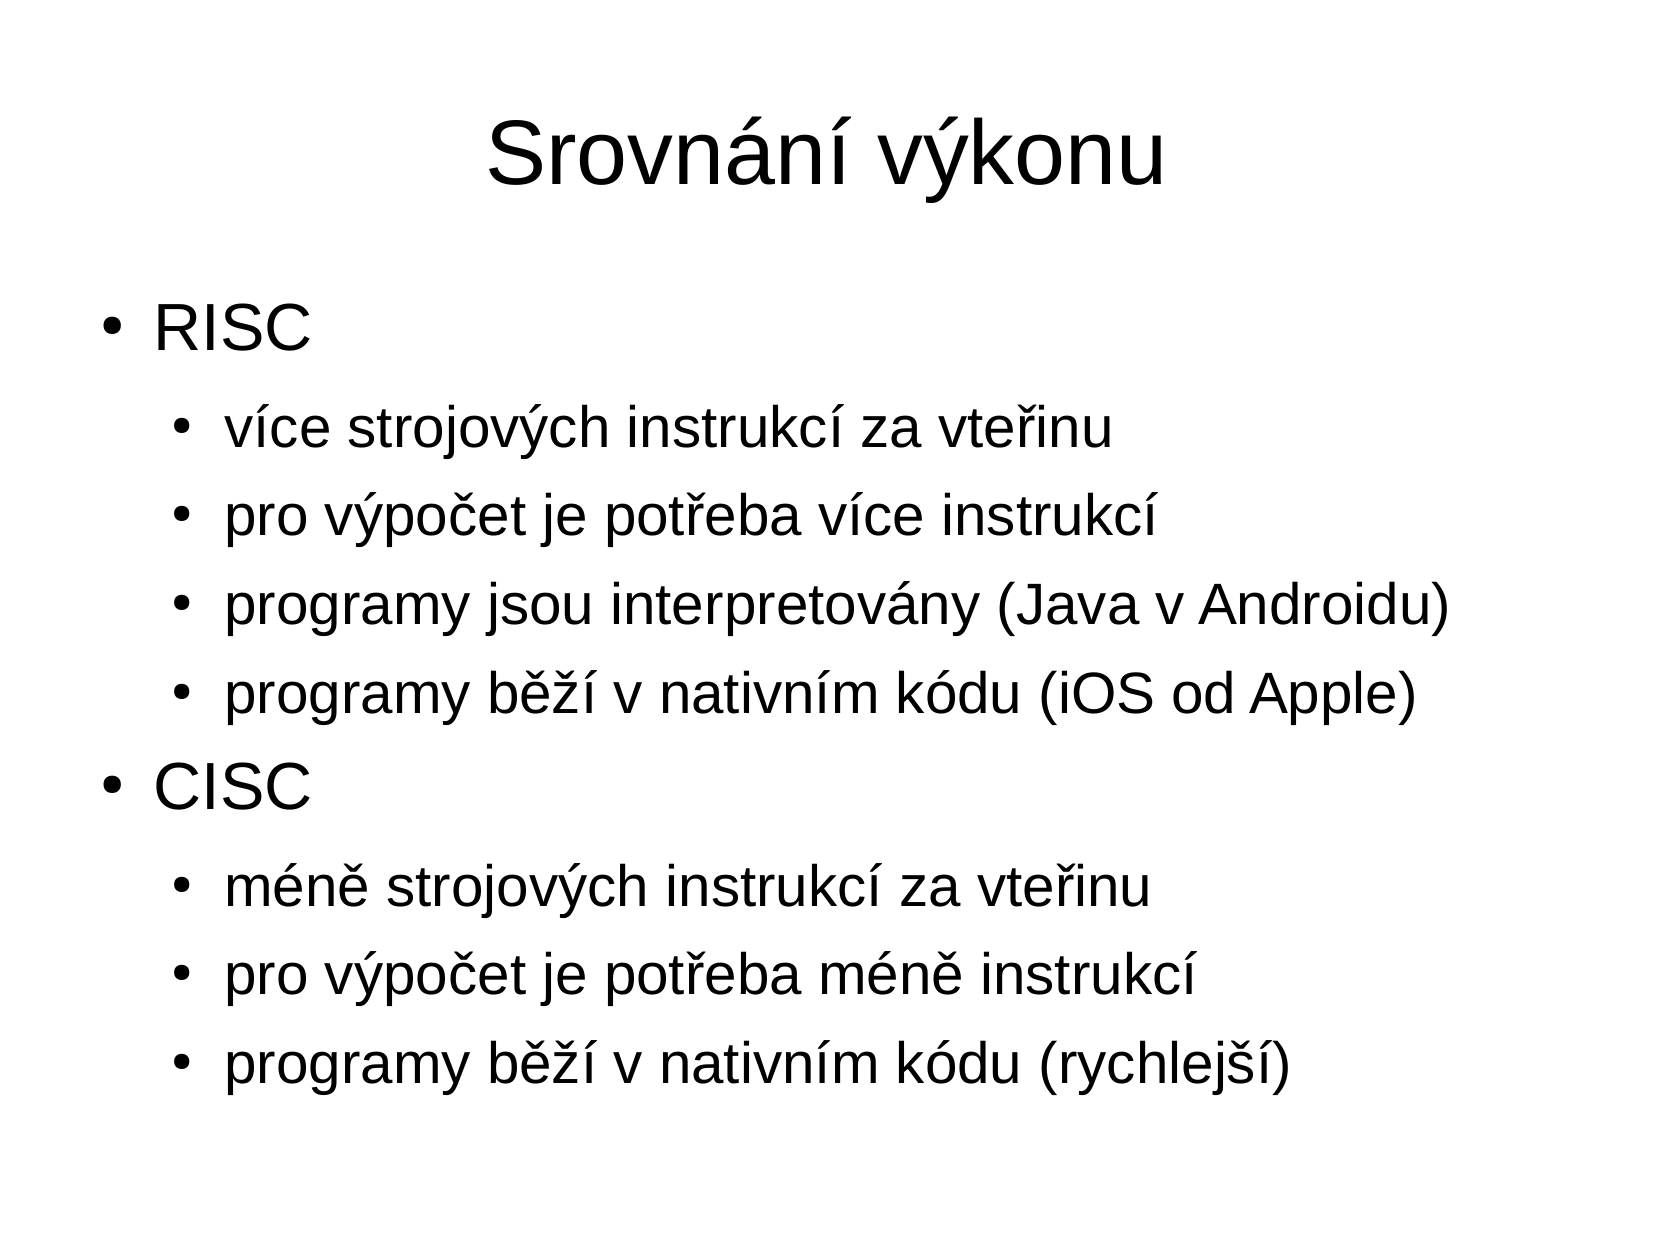

# Srovnání výkonu
RISC
více strojových instrukcí za vteřinu
pro výpočet je potřeba více instrukcí
programy jsou interpretovány (Java v Androidu)
programy běží v nativním kódu (iOS od Apple)
CISC
méně strojových instrukcí za vteřinu
pro výpočet je potřeba méně instrukcí
programy běží v nativním kódu (rychlejší)